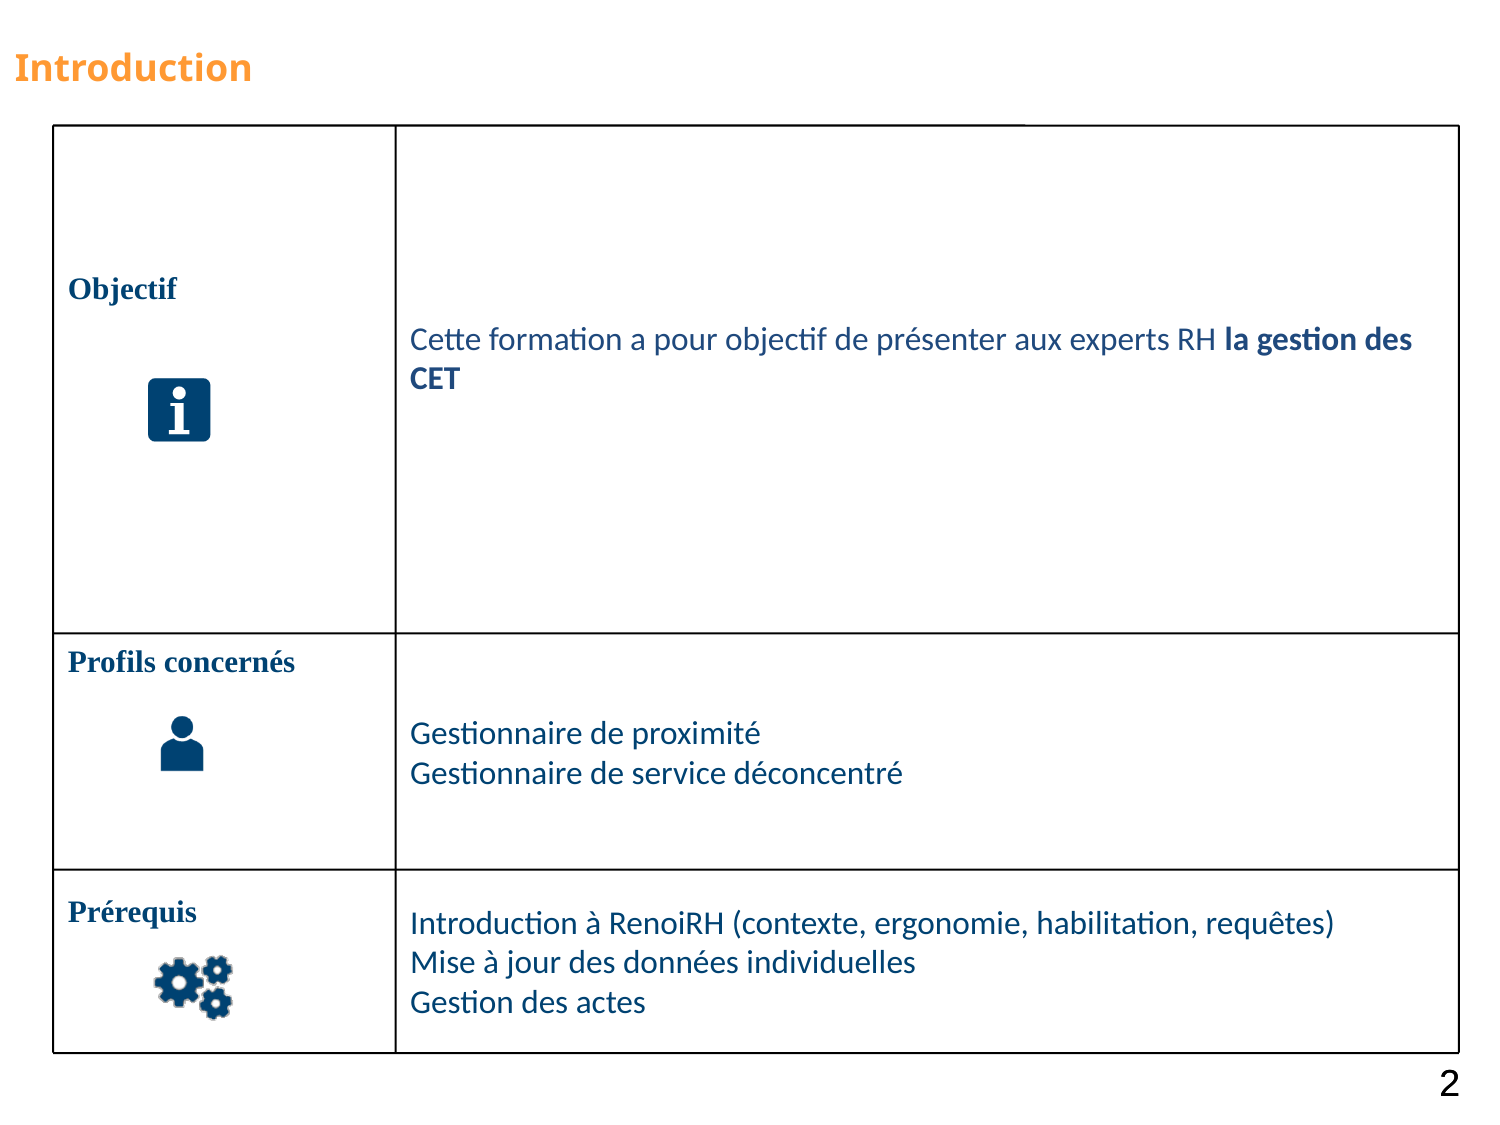

Introduction
Objectif
Cette formation a pour objectif de présenter aux experts RH la gestion des CET
Gestionnaire de proximité
Gestionnaire de service déconcentré
Profils concernés
Prérequis
Introduction à RenoiRH (contexte, ergonomie, habilitation, requêtes)
Mise à jour des données individuelles
Gestion des actes